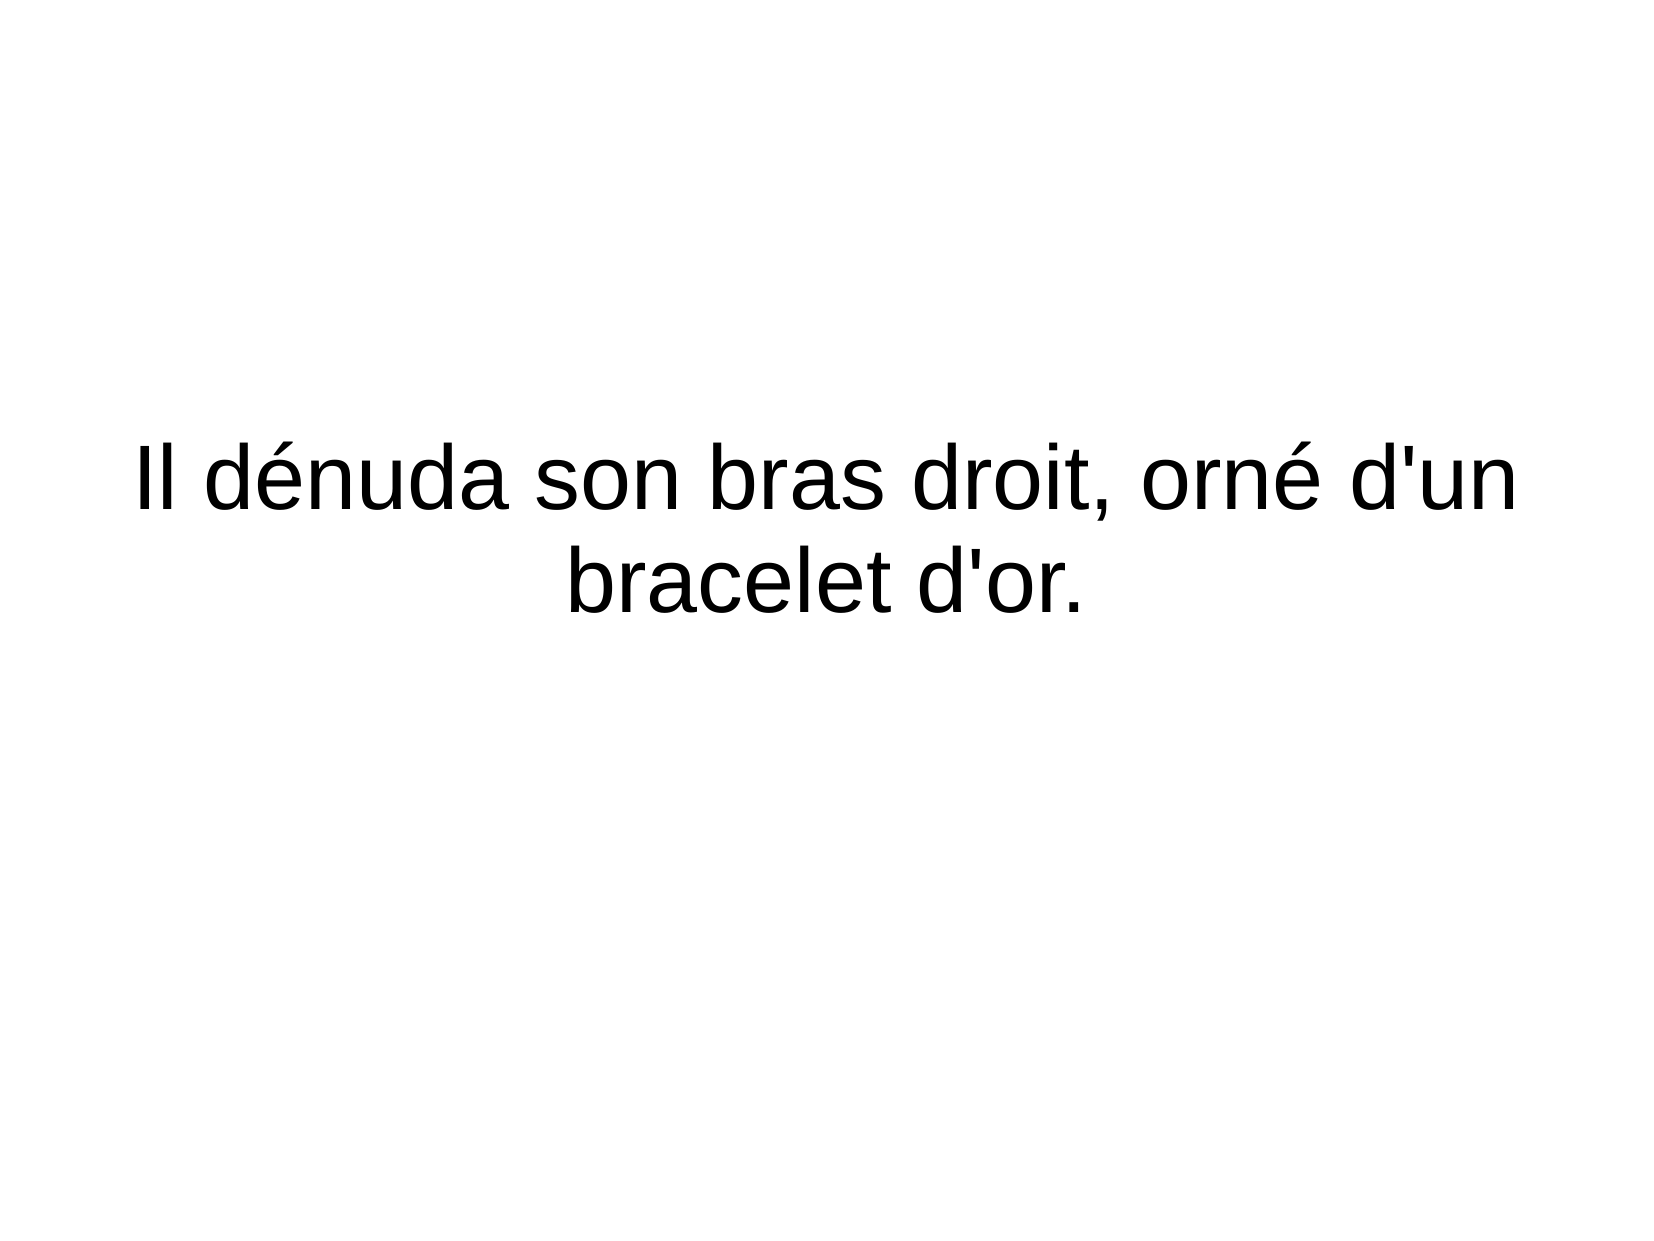

# Il dénuda son bras droit, orné d'un bracelet d'or.